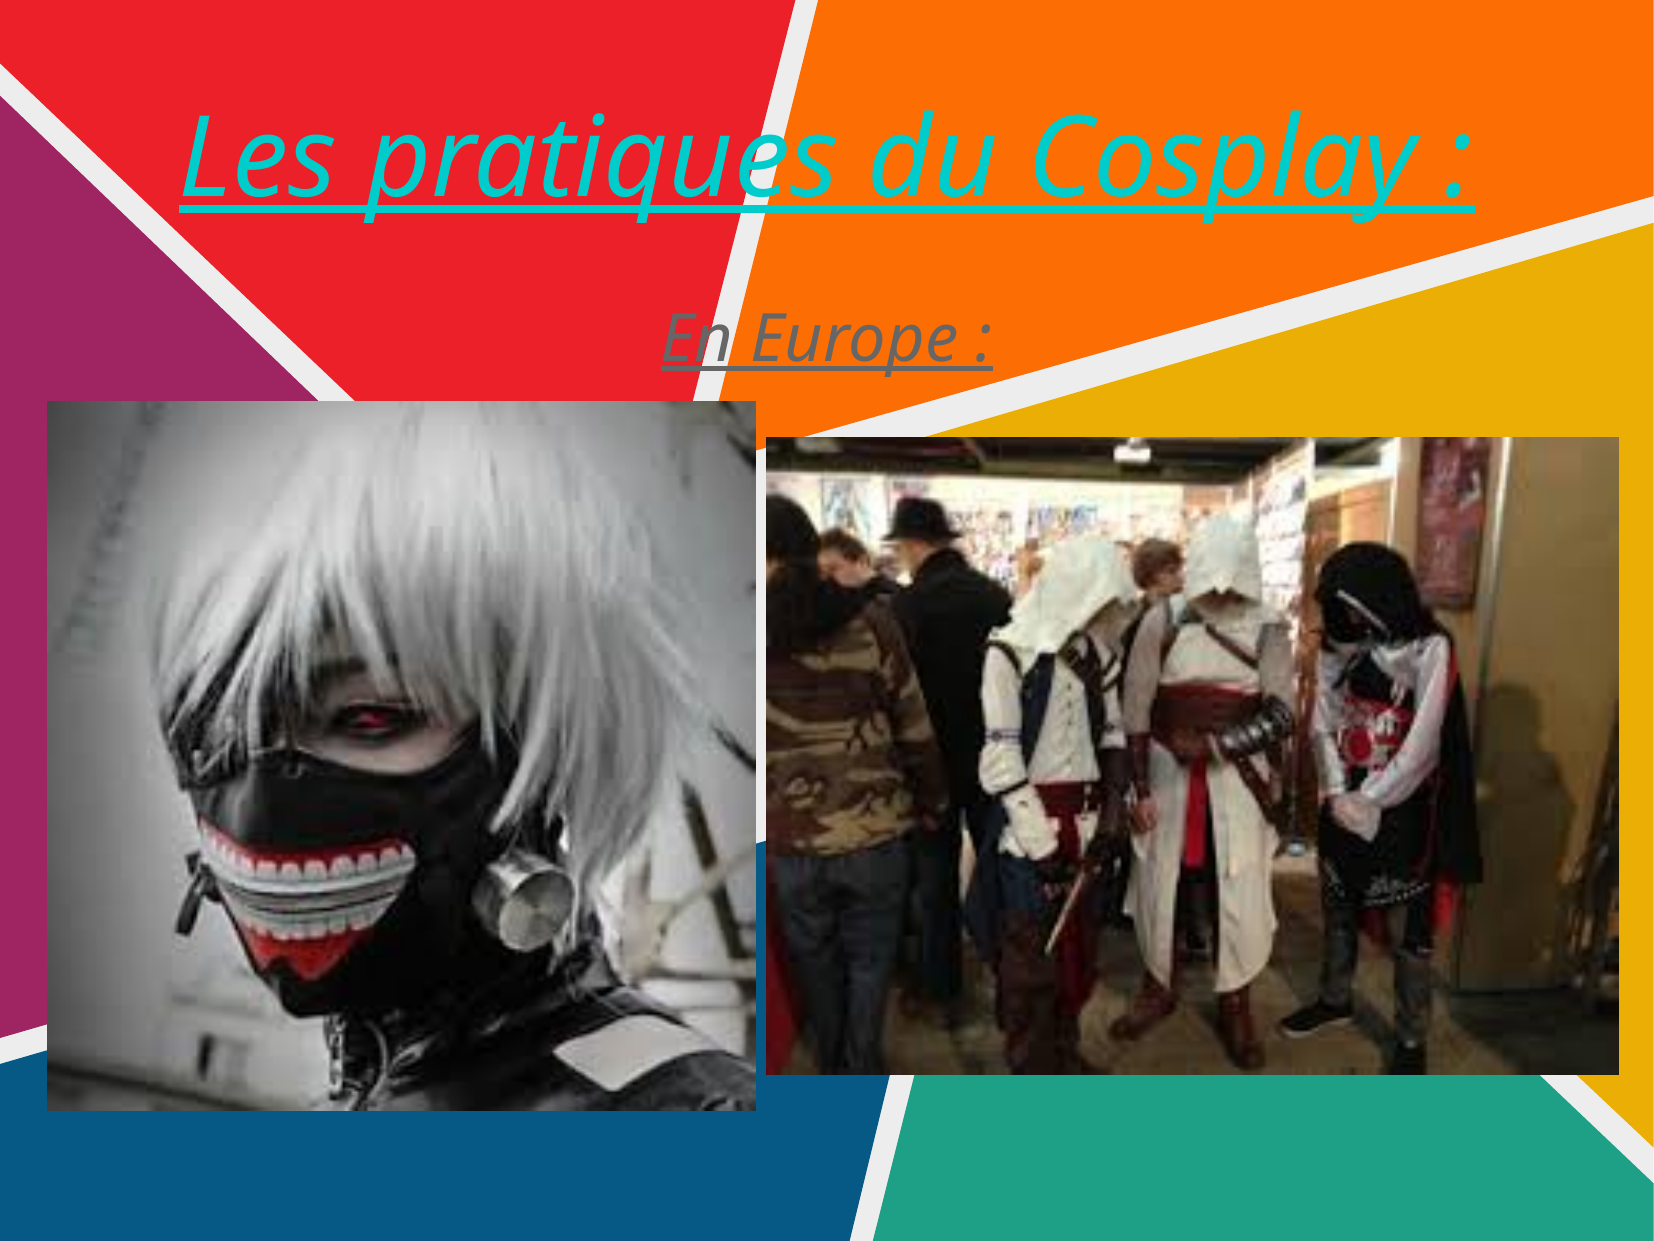

# Les pratiques du Cosplay :
En Europe :